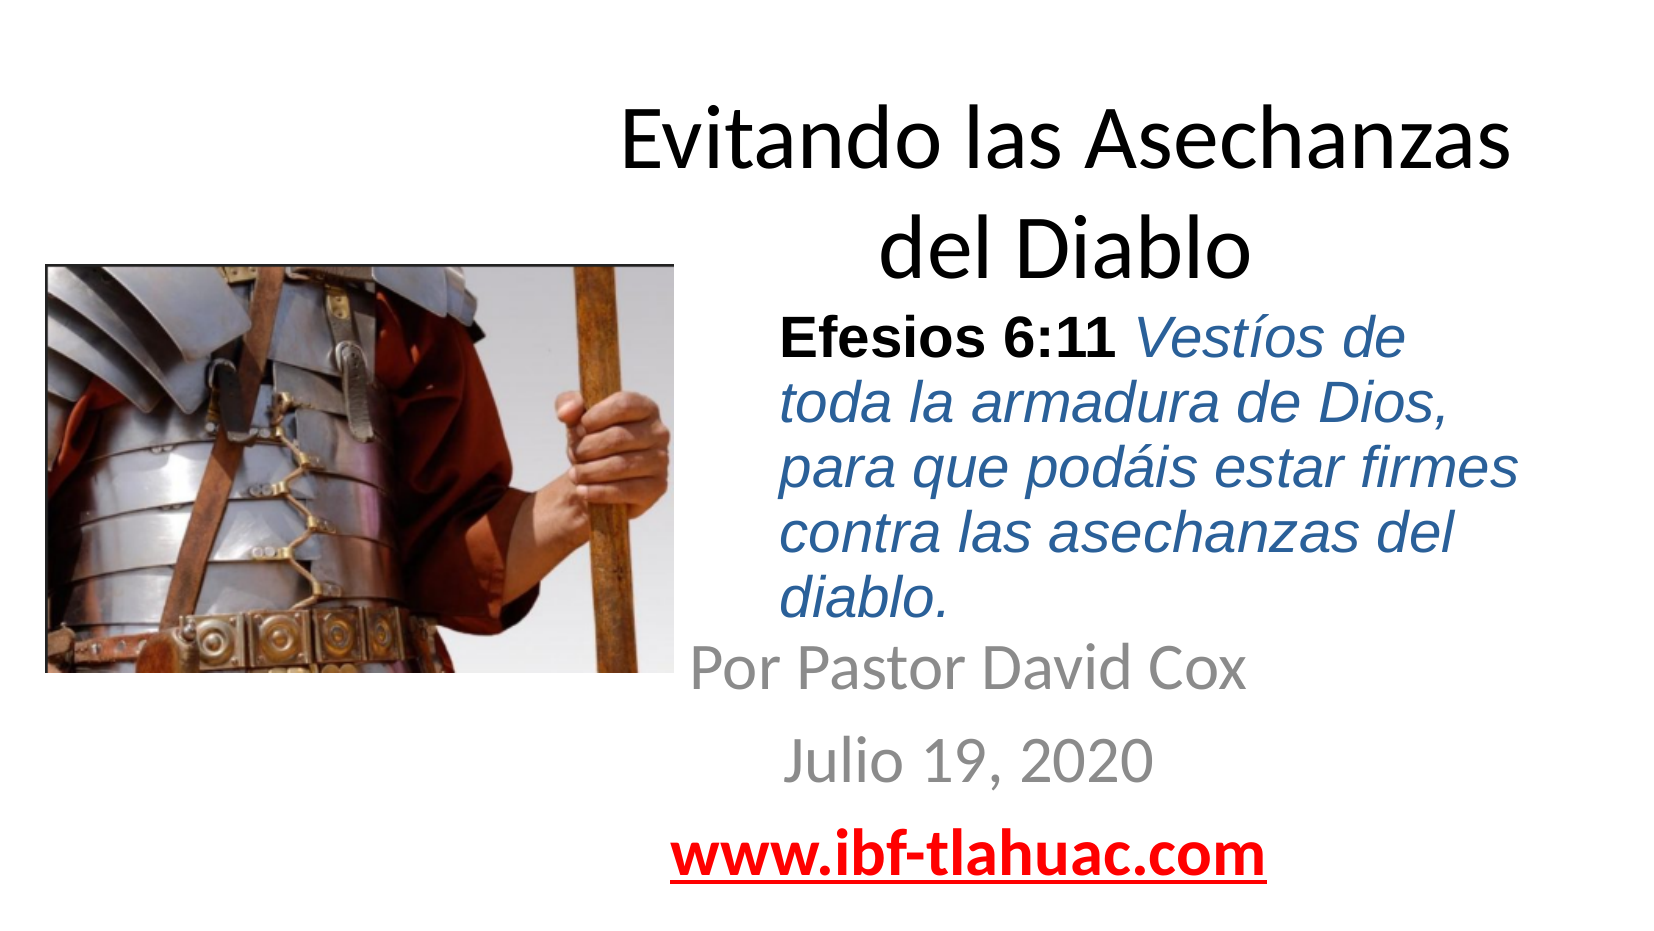

# Evitando las Asechanzas del Diablo
Efesios 6:11 Vestíos de toda la armadura de Dios, para que podáis estar firmes contra las asechanzas del diablo.
Por Pastor David Cox
Julio 19, 2020
www.ibf-tlahuac.com